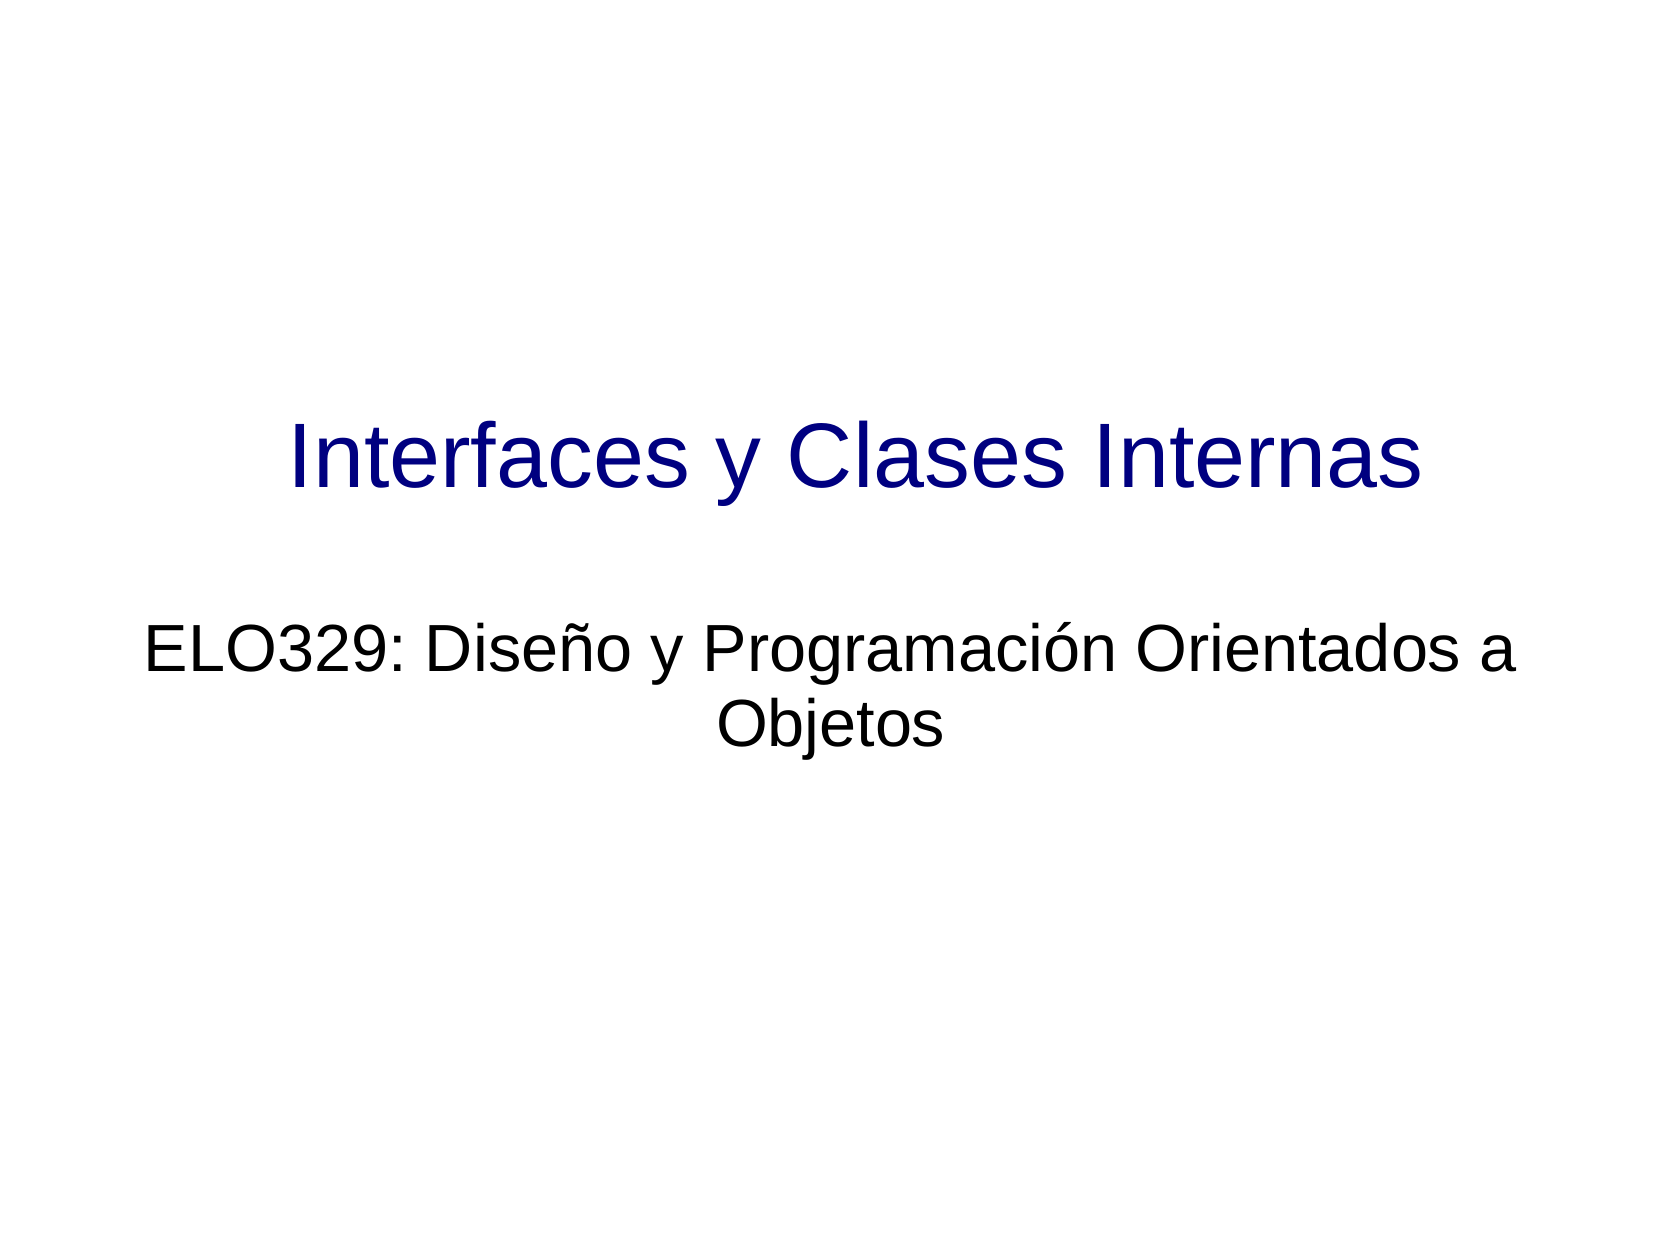

# Interfaces y Clases Internas
ELO329: Diseño y Programación Orientados a Objetos